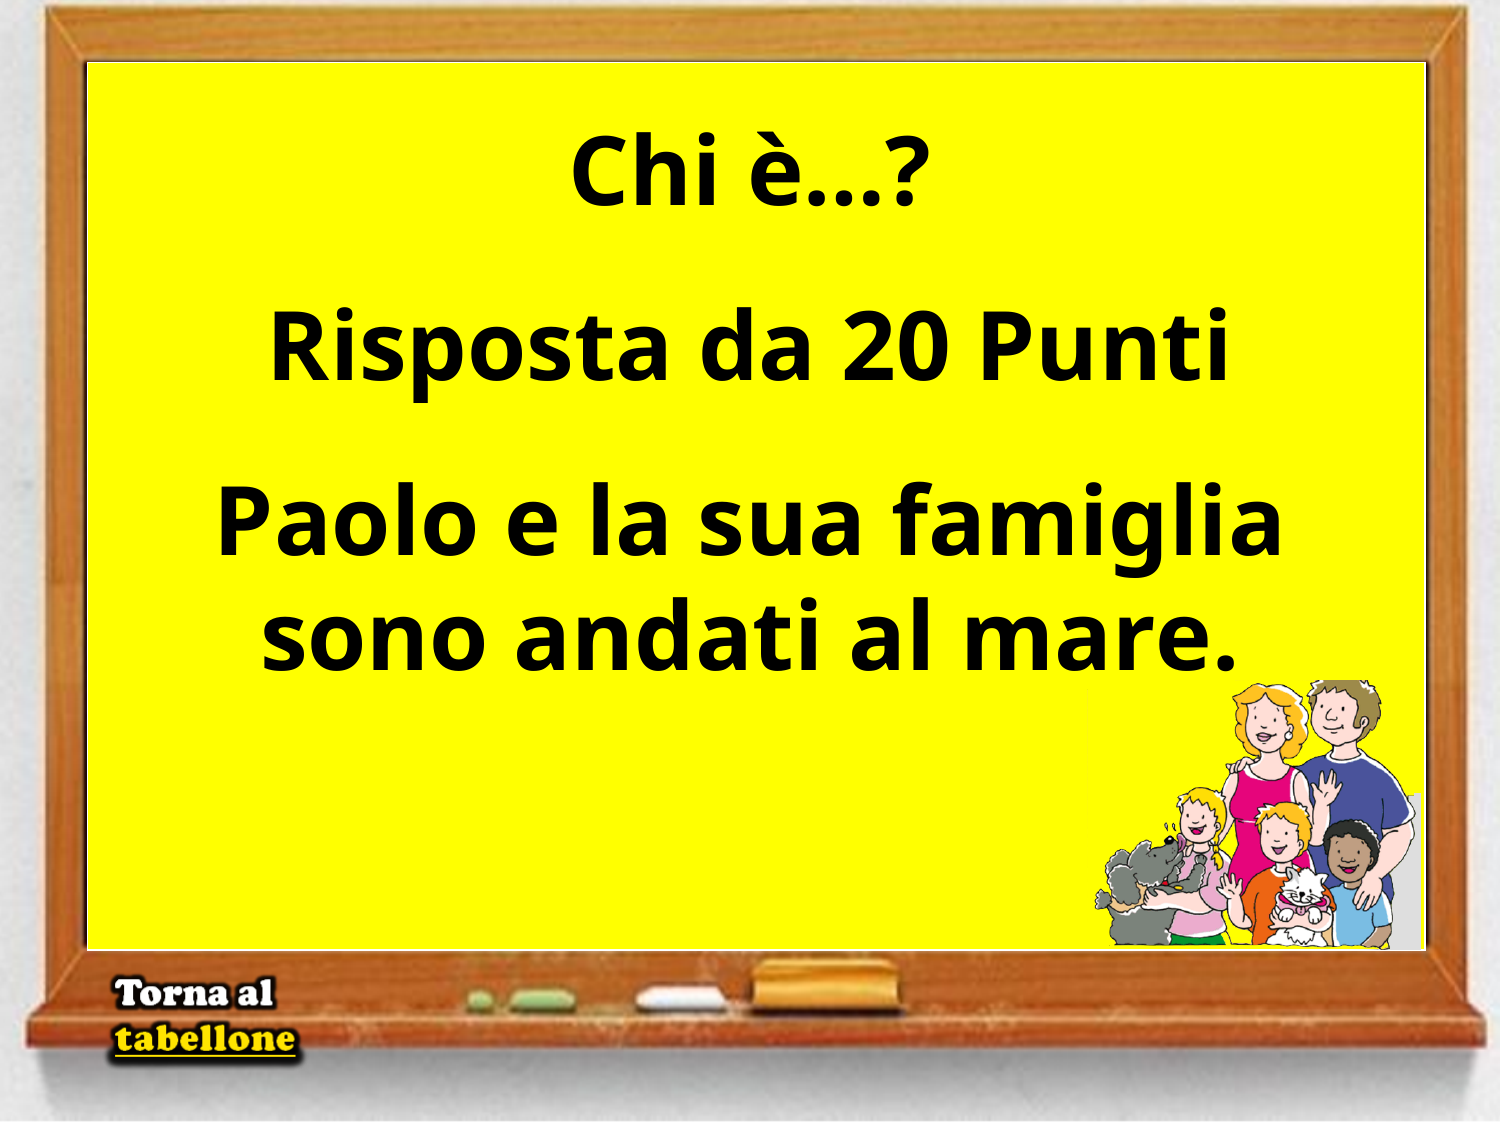

Chi è…?
Risposta da 20 Punti
Paolo e la sua famiglia sono andati al mare.